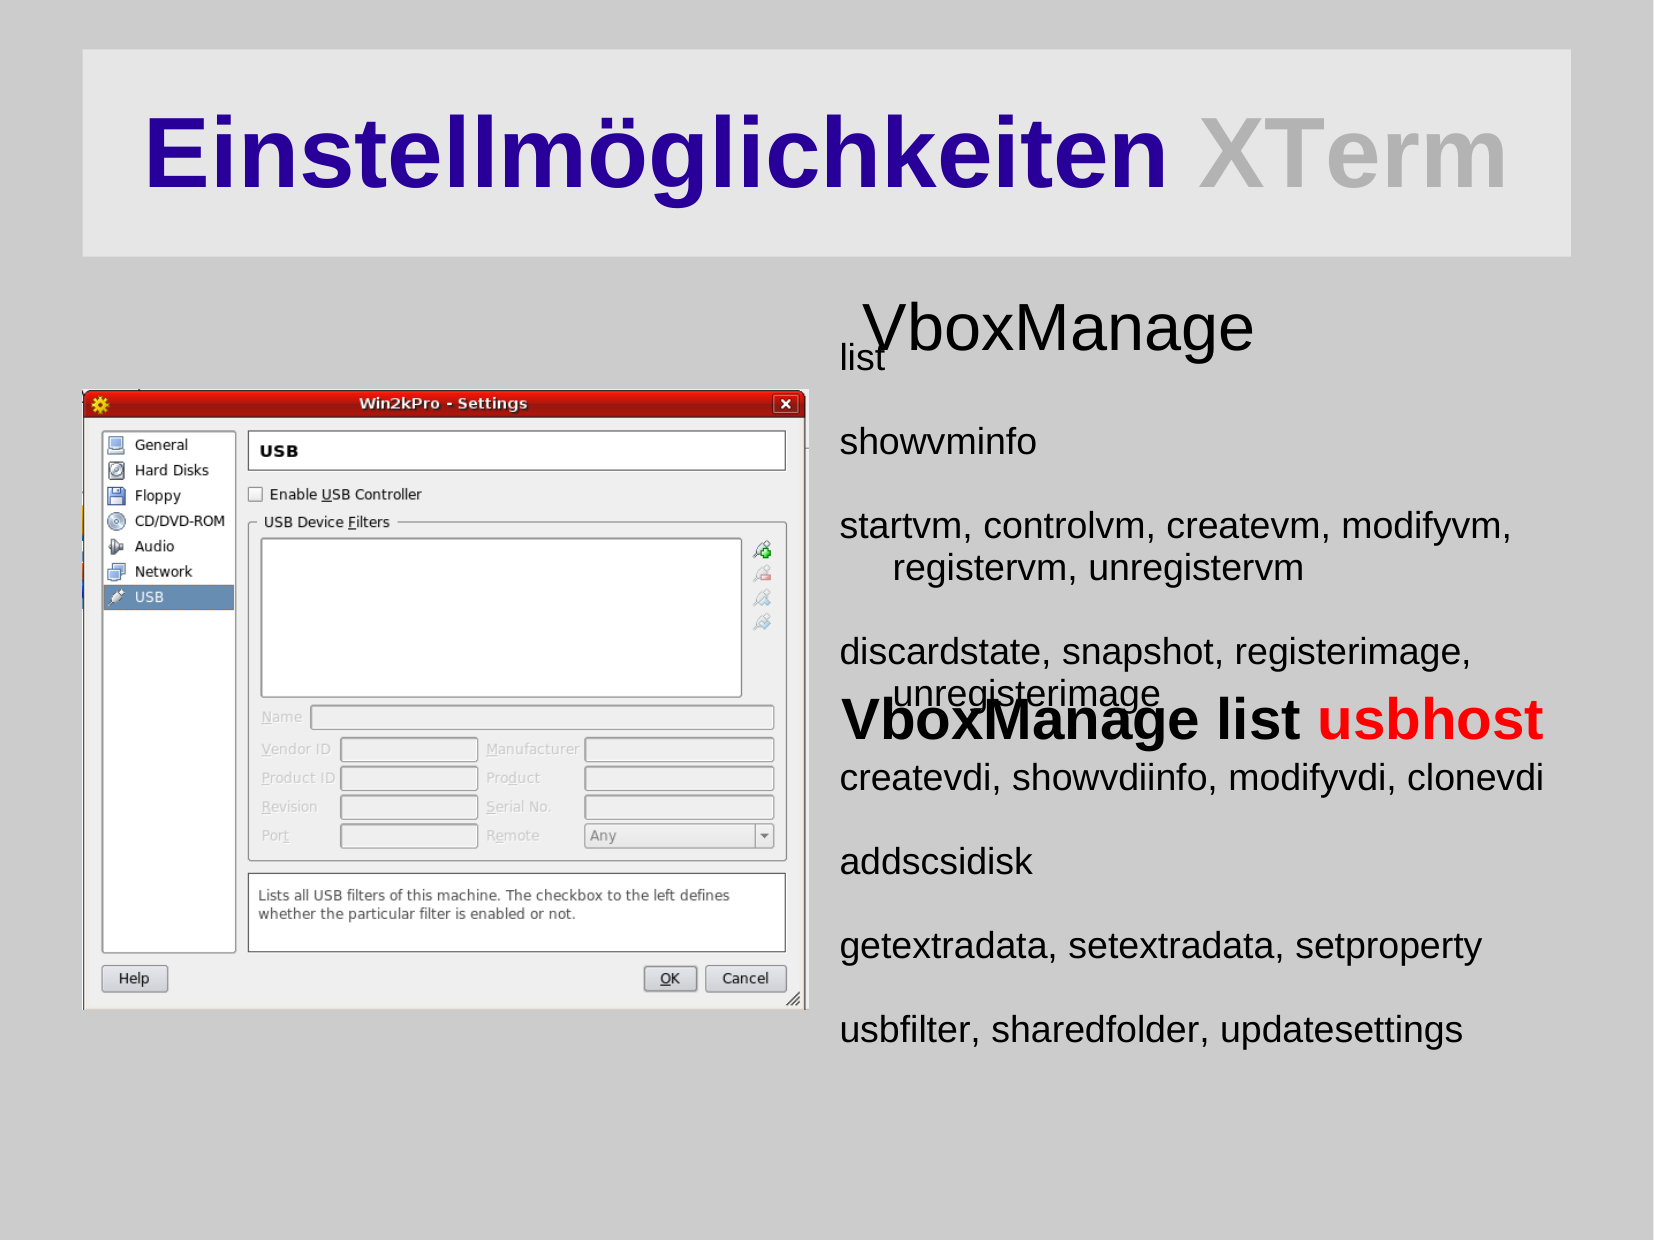

# Einstellmöglichkeiten XTerm
VboxManage
list
showvminfo
startvm, controlvm, createvm, modifyvm, registervm, unregistervm
discardstate, snapshot, registerimage, unregisterimage
createvdi, showvdiinfo, modifyvdi, clonevdi
addscsidisk
getextradata, setextradata, setproperty
usbfilter, sharedfolder, updatesettings
VboxManage list usbhost